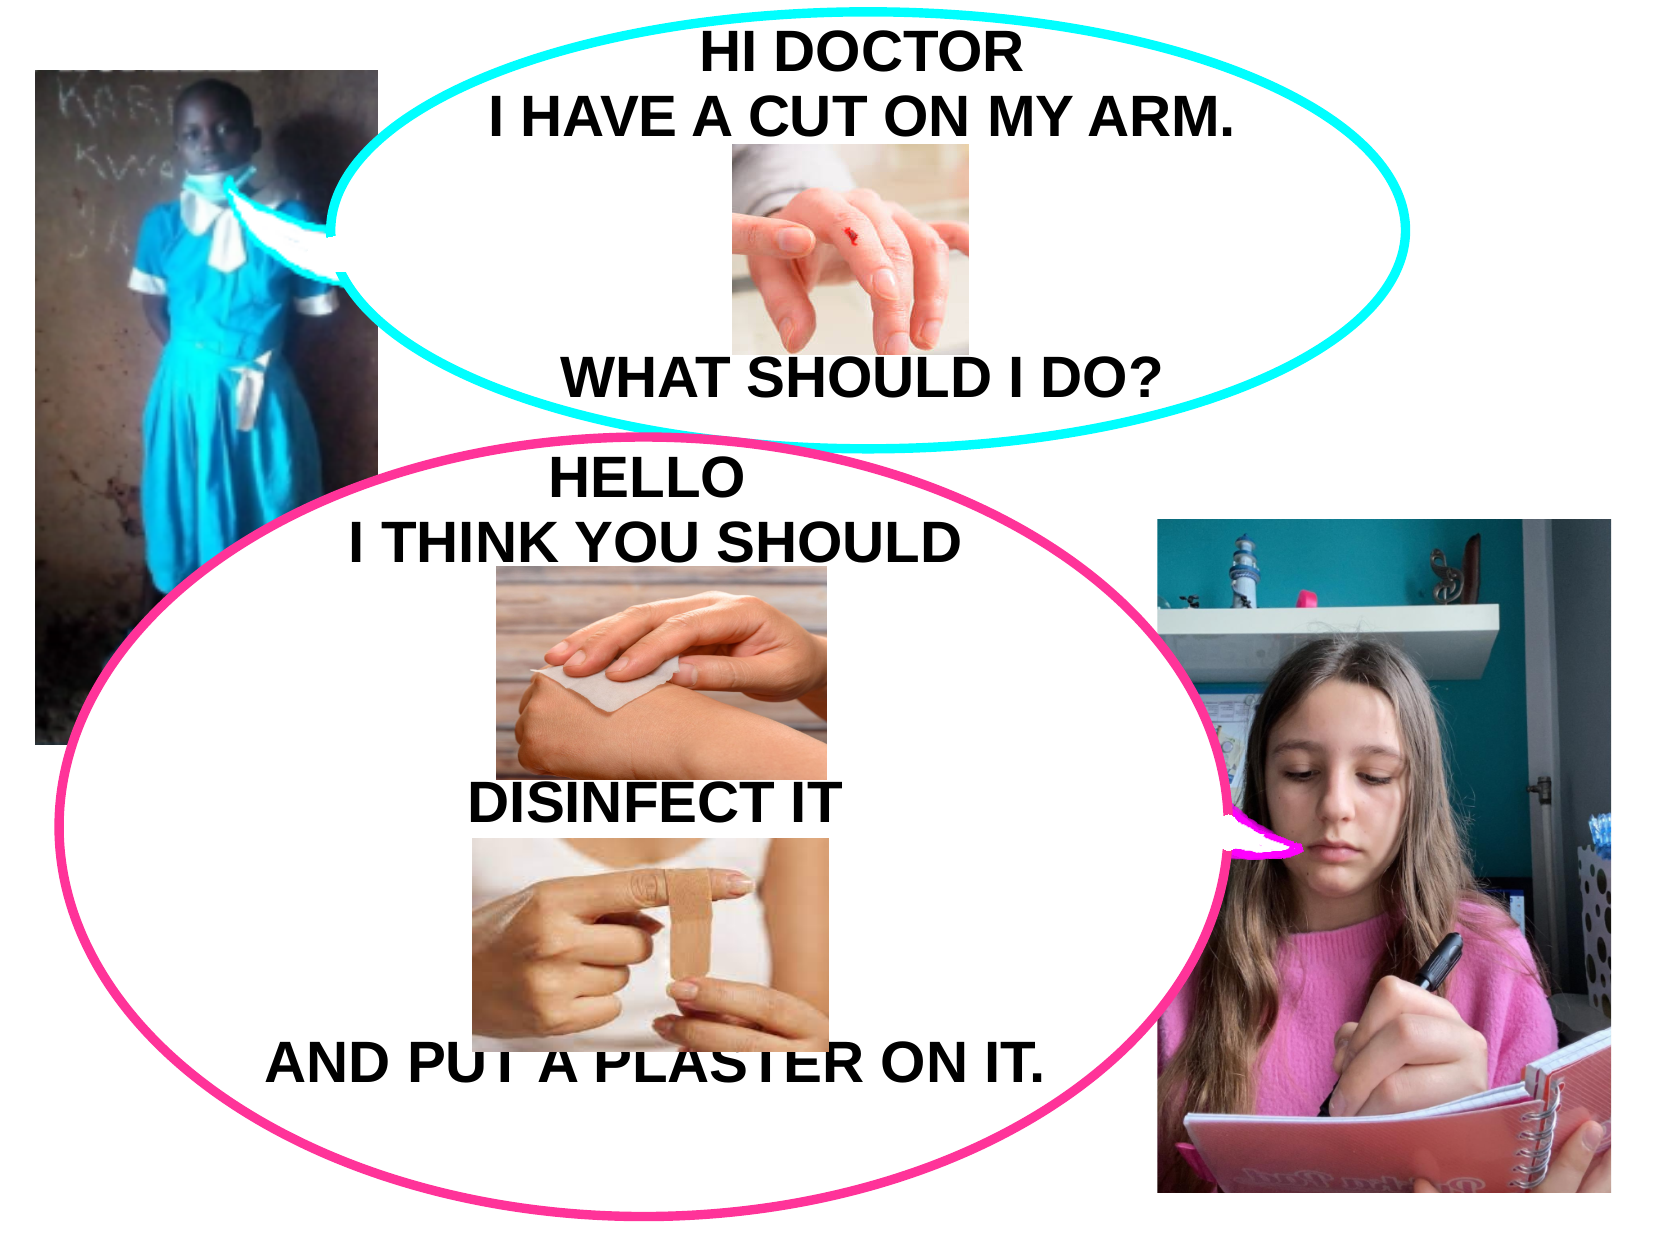

#
HI DOCTOR
I HAVE A CUT ON MY ARM.
WHAT SHOULD I DO?
HELLO
I THINK YOU SHOULD
DISINFECT IT
AND PUT A PLASTER ON IT.